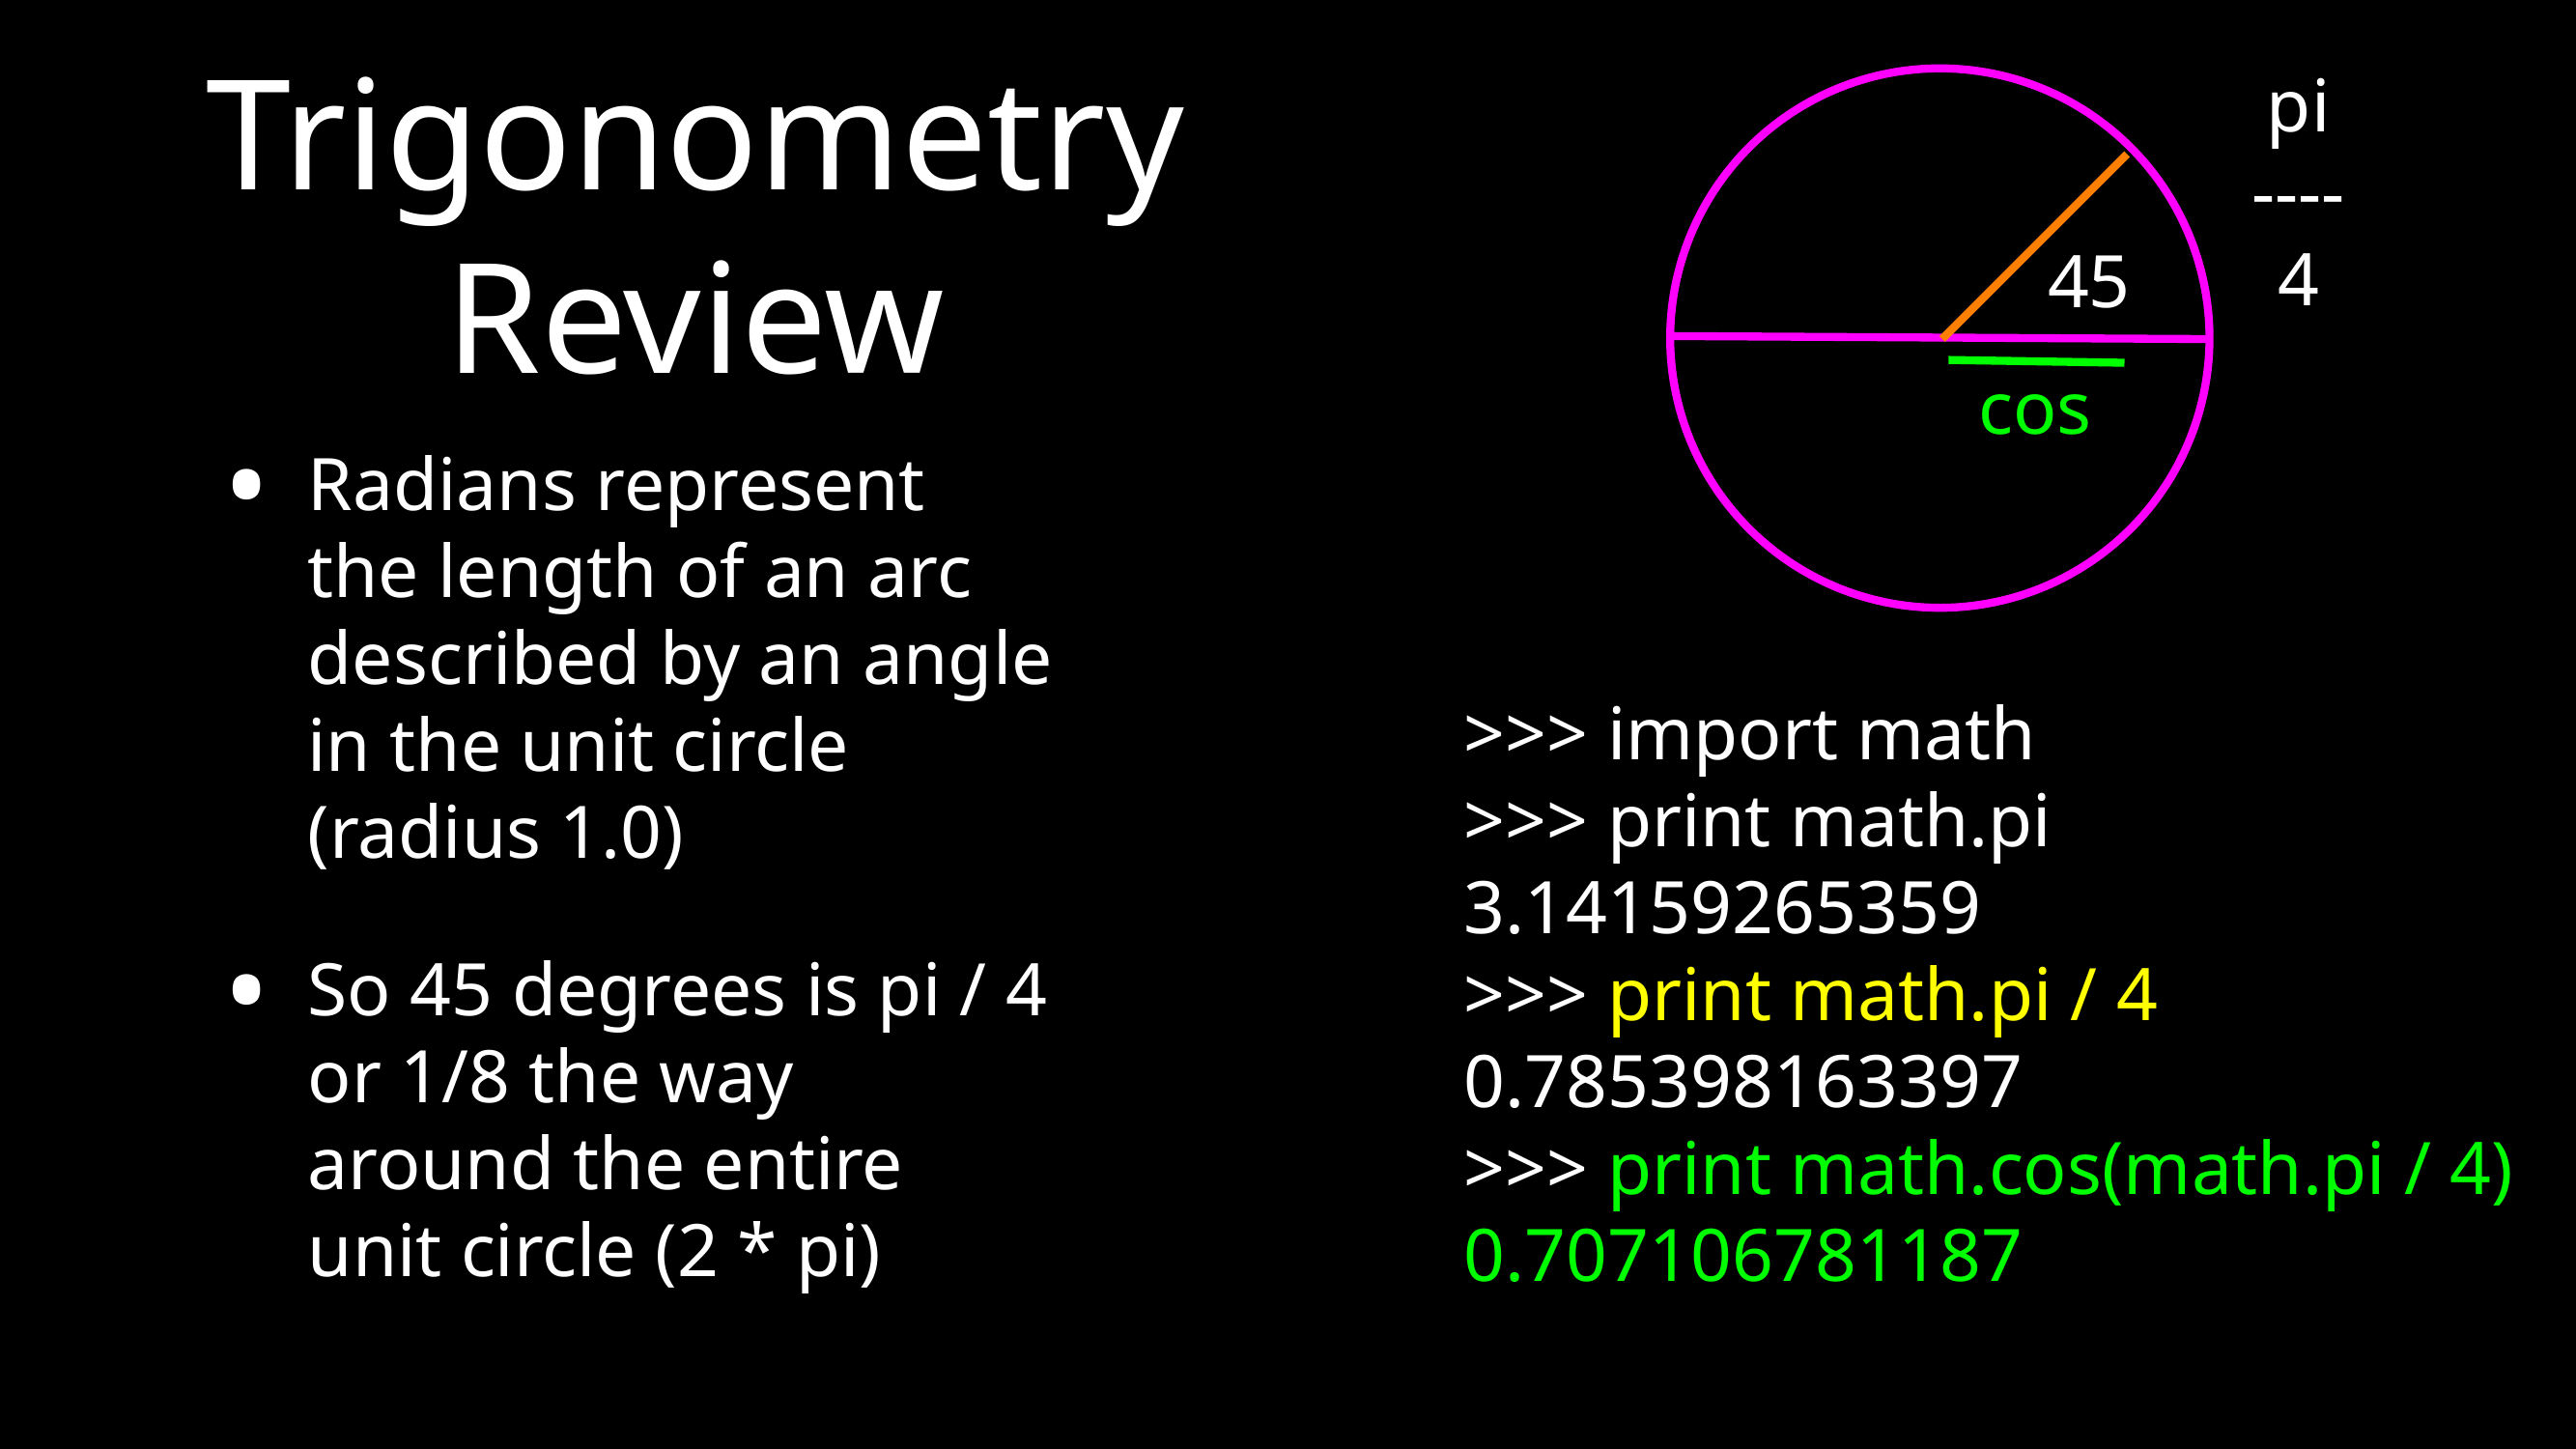

# Trigonometry Review
pi
----
4
45
cos
Radians represent the length of an arc described by an angle in the unit circle (radius 1.0)
So 45 degrees is pi / 4 or 1/8 the way around the entire unit circle (2 * pi)
>>> import math
>>> print math.pi
3.14159265359
>>> print math.pi / 4
0.785398163397
>>> print math.cos(math.pi / 4)
0.707106781187